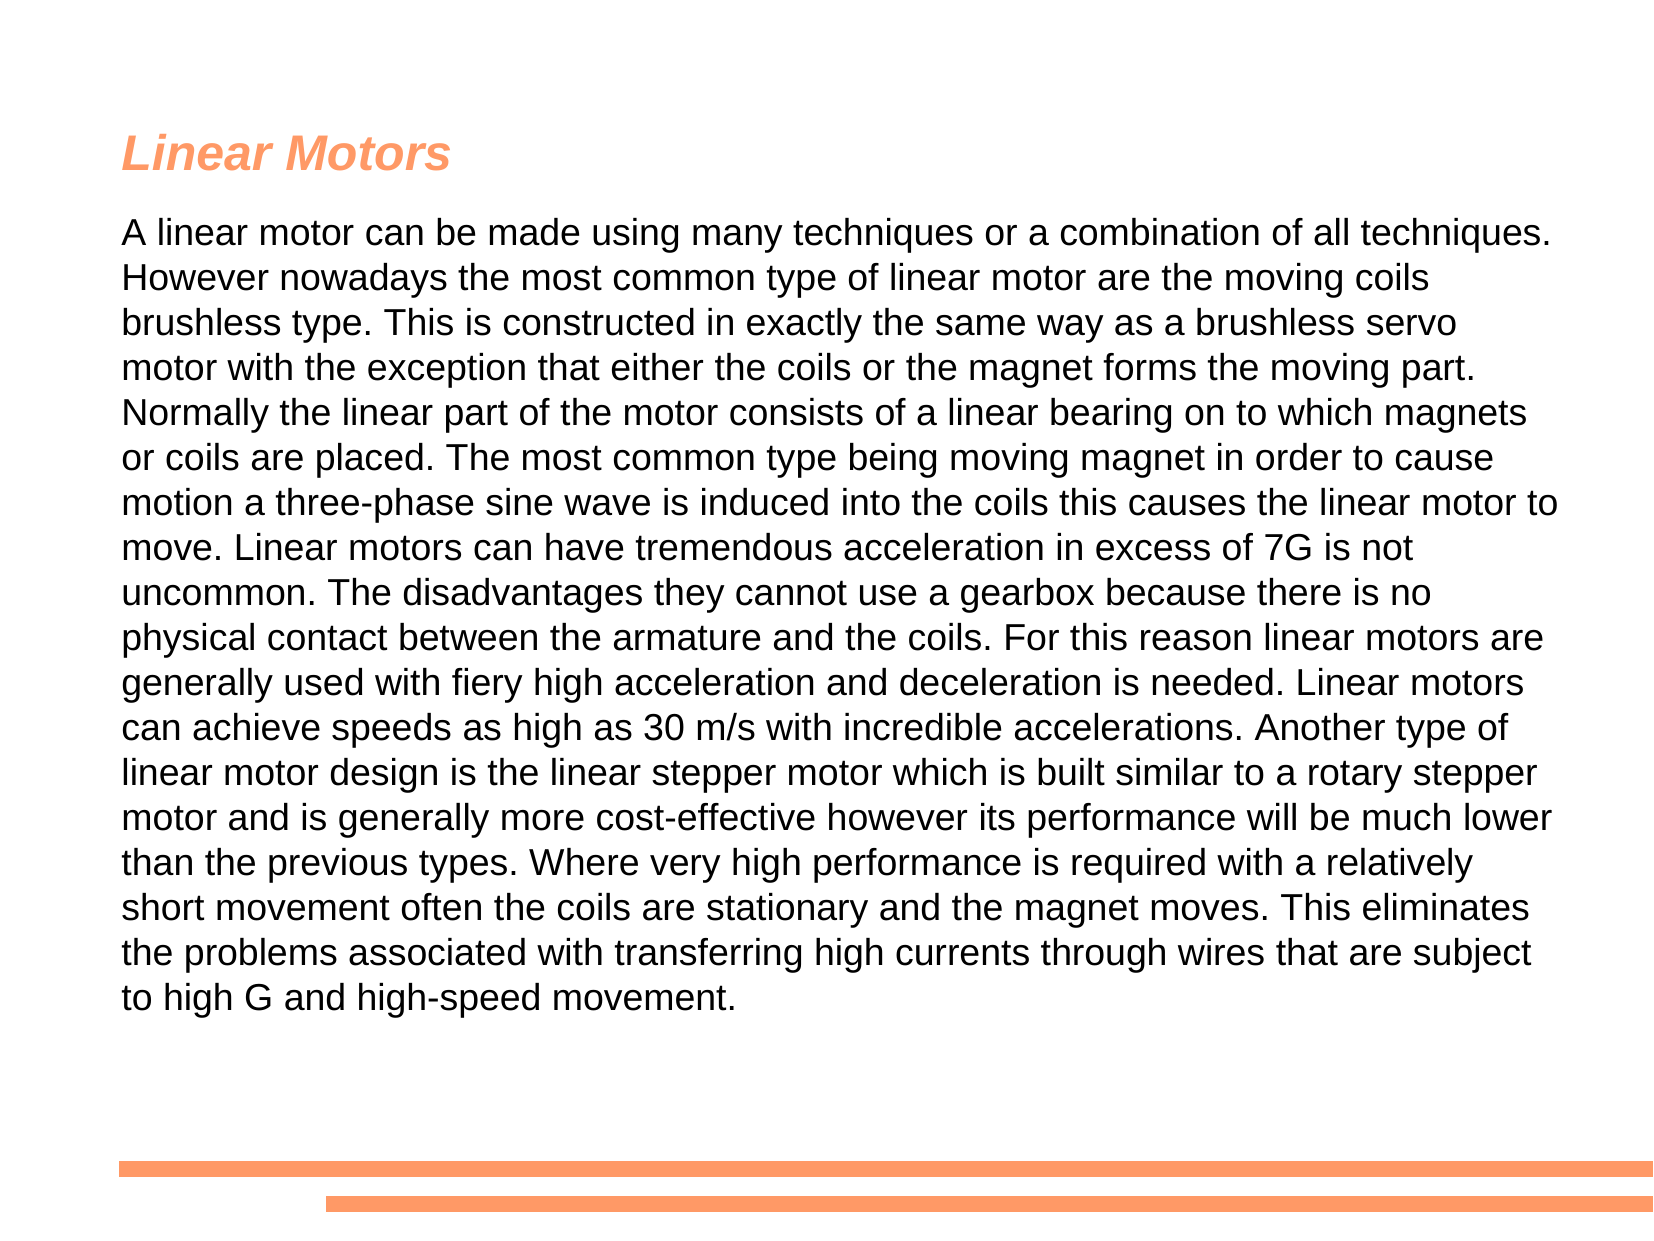

# Linear Motors
A linear motor can be made using many techniques or a combination of all techniques. However nowadays the most common type of linear motor are the moving coils brushless type. This is constructed in exactly the same way as a brushless servo motor with the exception that either the coils or the magnet forms the moving part. Normally the linear part of the motor consists of a linear bearing on to which magnets or coils are placed. The most common type being moving magnet in order to cause motion a three-phase sine wave is induced into the coils this causes the linear motor to move. Linear motors can have tremendous acceleration in excess of 7G is not uncommon. The disadvantages they cannot use a gearbox because there is no physical contact between the armature and the coils. For this reason linear motors are generally used with fiery high acceleration and deceleration is needed. Linear motors can achieve speeds as high as 30 m/s with incredible accelerations. Another type of linear motor design is the linear stepper motor which is built similar to a rotary stepper motor and is generally more cost-effective however its performance will be much lower than the previous types. Where very high performance is required with a relatively short movement often the coils are stationary and the magnet moves. This eliminates the problems associated with transferring high currents through wires that are subject to high G and high-speed movement.